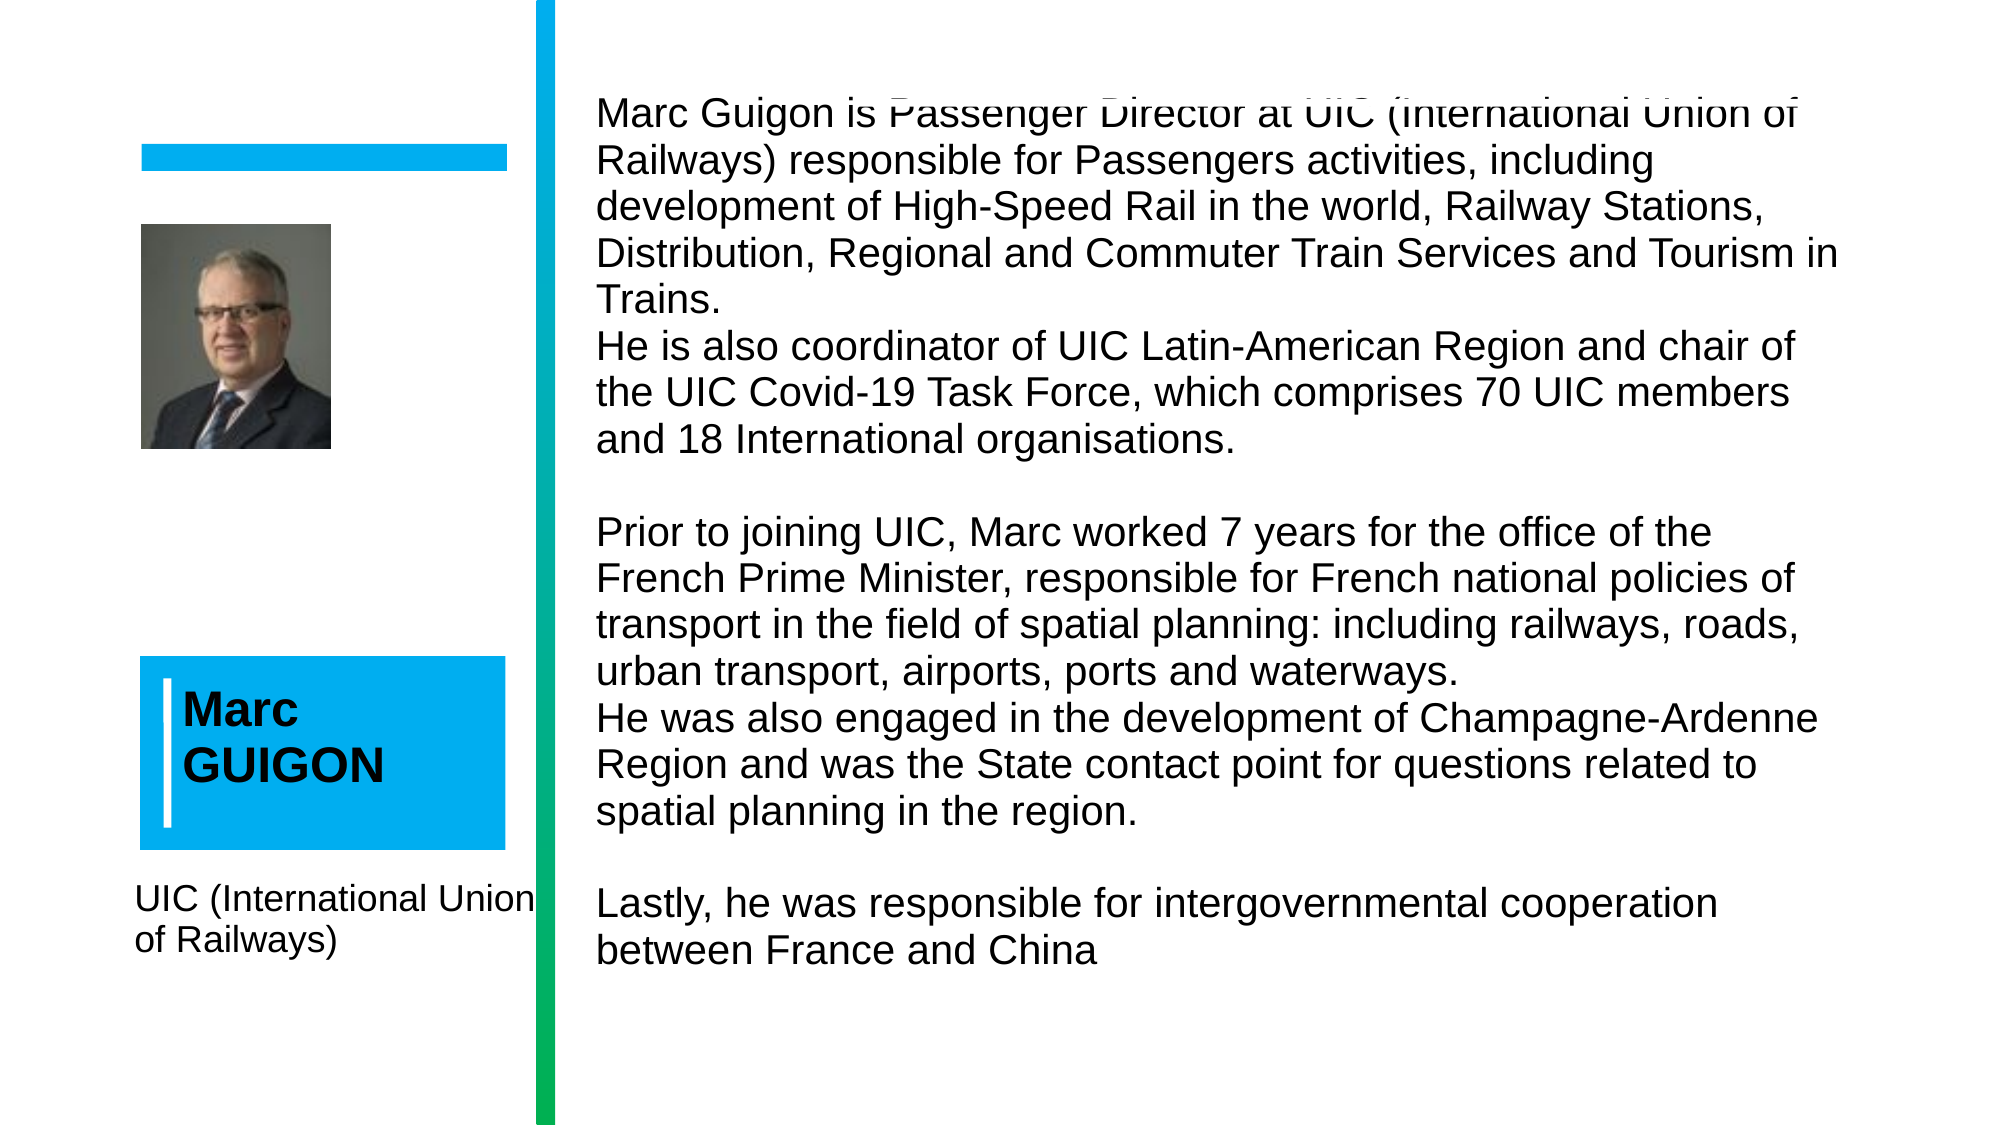

Marc Guigon is Passenger Director at UIC (International Union of Railways) responsible for Passengers activities, including development of High-Speed Rail in the world, Railway Stations,
Distribution, Regional and Commuter Train Services and Tourism in Trains.
He is also coordinator of UIC Latin-American Region and chair of the UIC Covid-19 Task Force, which comprises 70 UIC members and 18 International organisations.
Prior to joining UIC, Marc worked 7 years for the office of the French Prime Minister, responsible for French national policies of transport in the field of spatial planning: including railways, roads,
urban transport, airports, ports and waterways.
He was also engaged in the development of Champagne-Ardenne
Region and was the State contact point for questions related to spatial planning in the region.
Lastly, he was responsible for intergovernmental cooperation between France and China
Marc GUIGON
UIC (International Union of Railways)